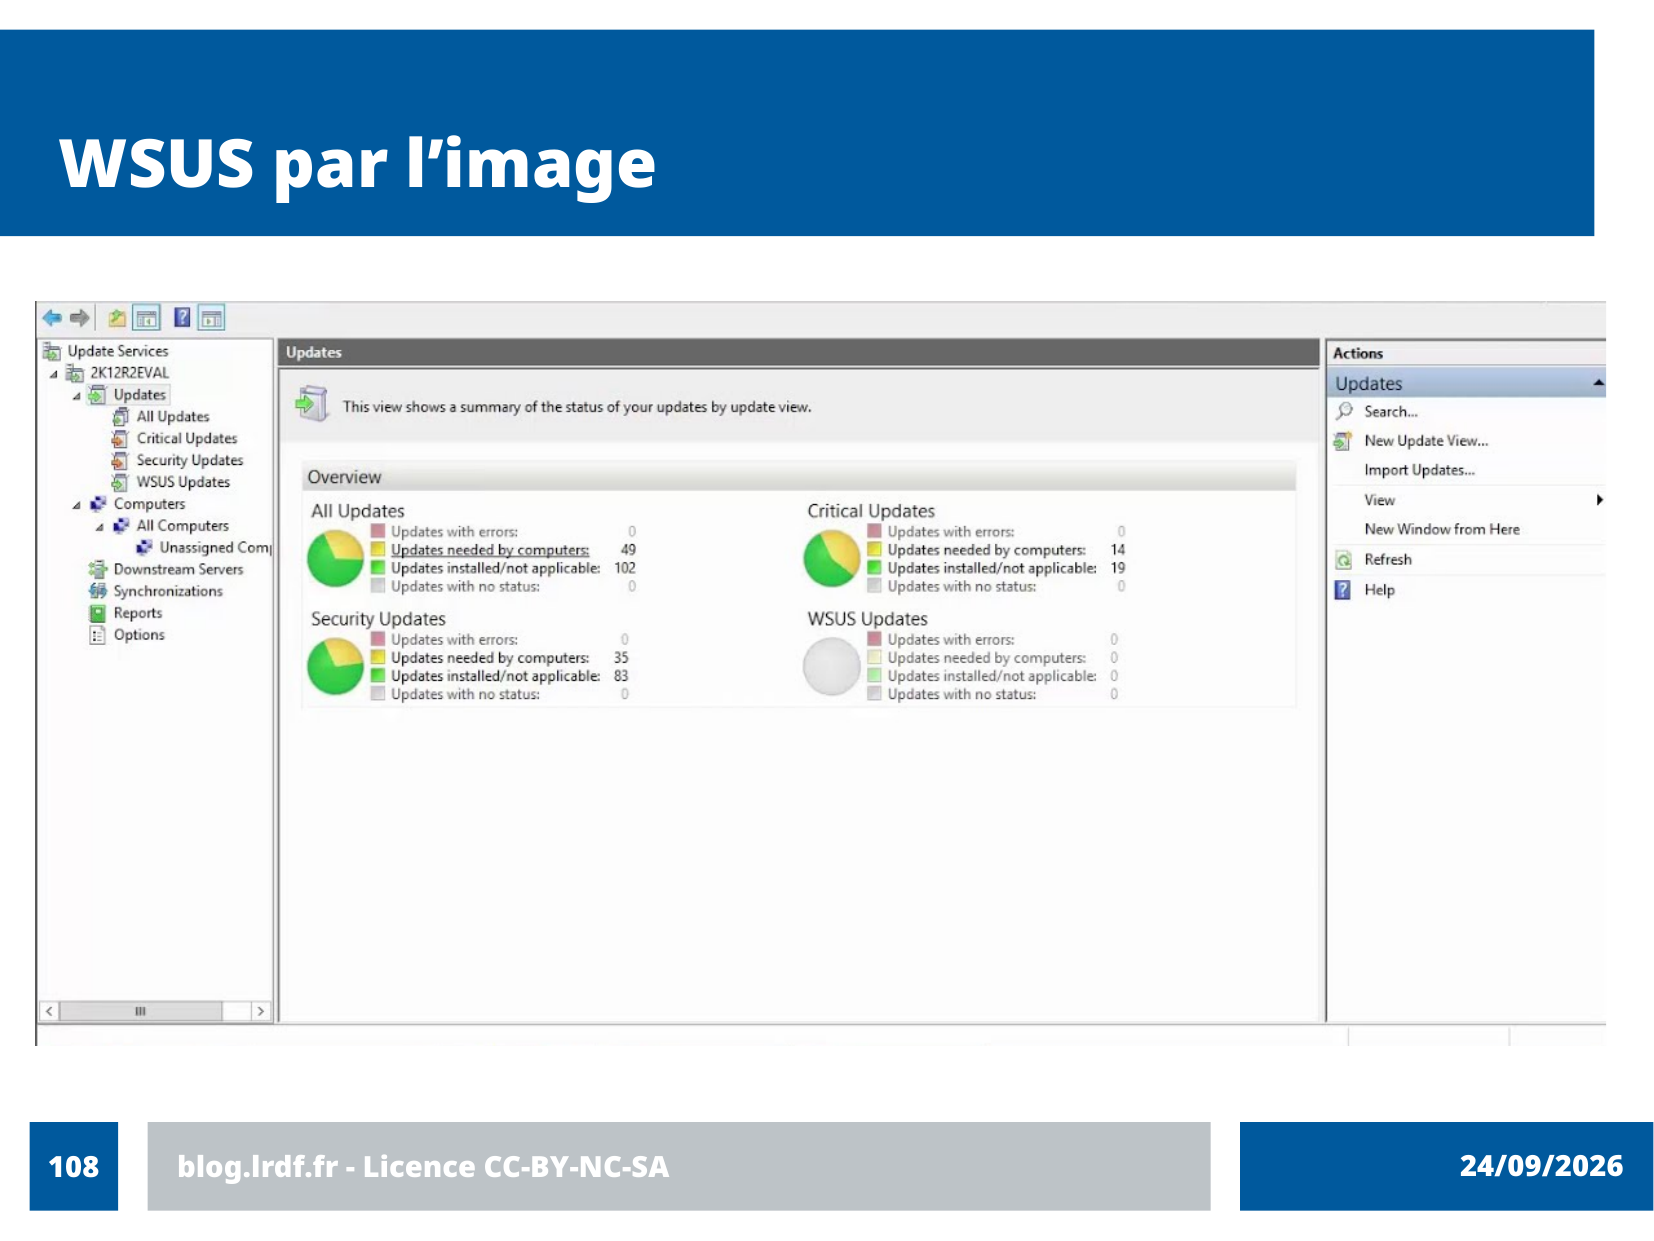

# WSUS par l’image
108
blog.lrdf.fr - Licence CC-BY-NC-SA